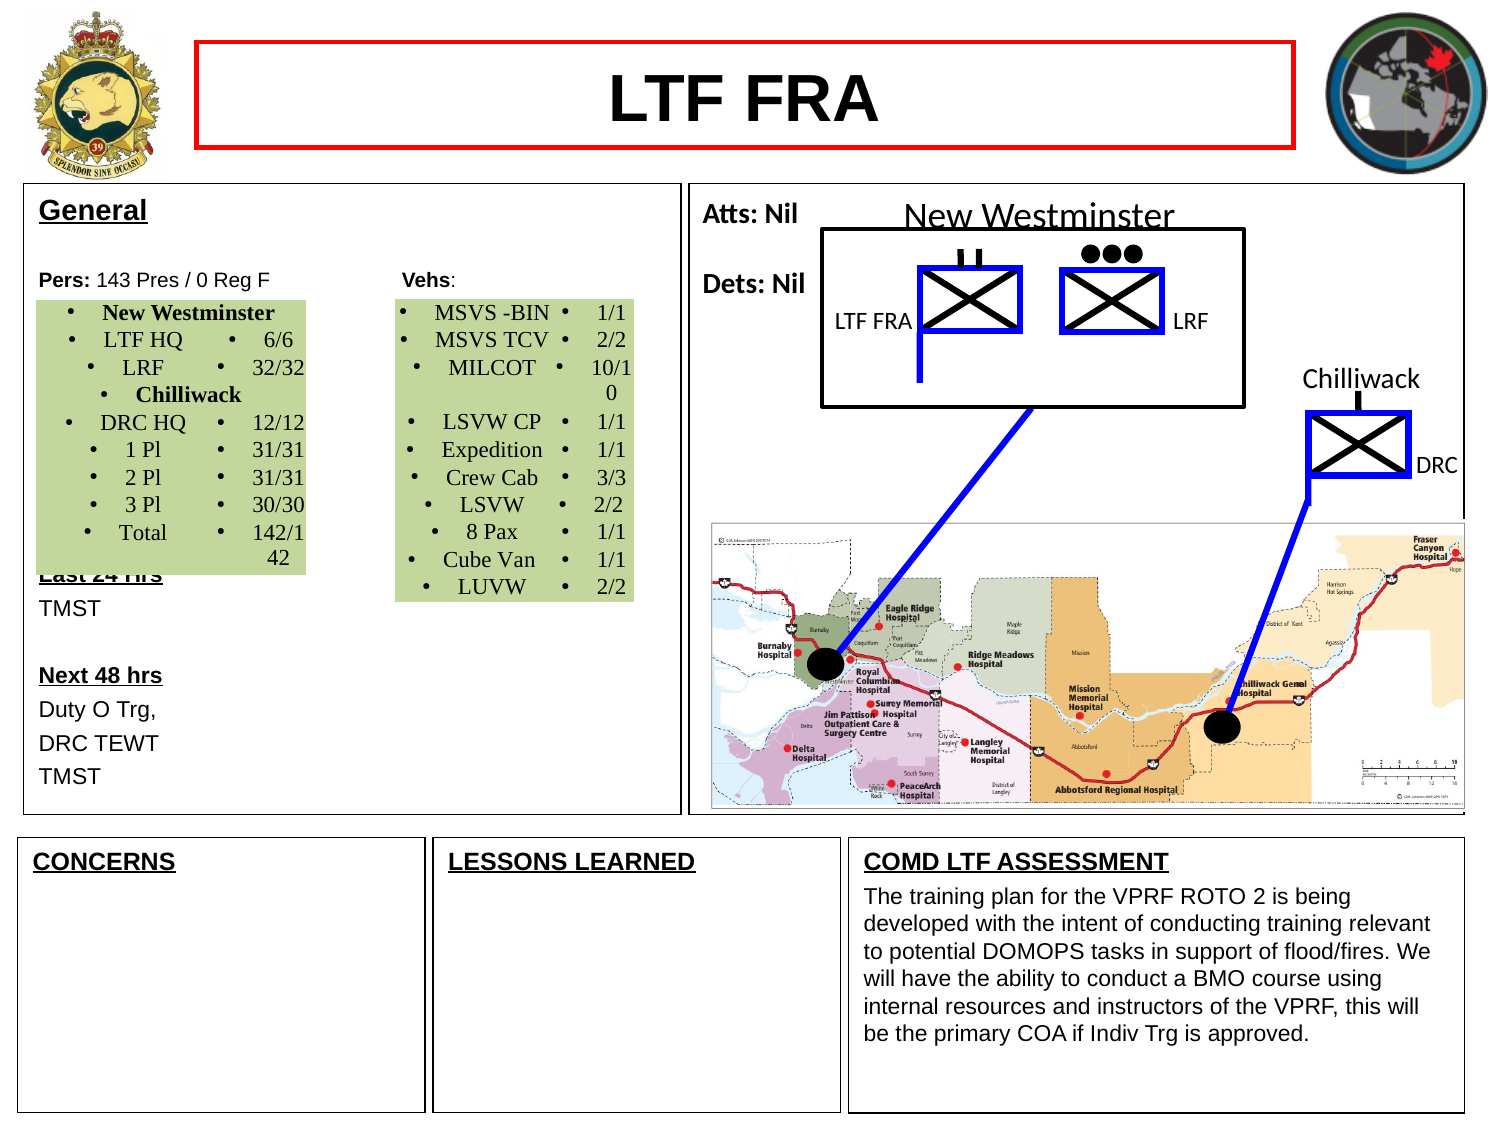

# LTF FRA
New Westminster
General
Pers: 143 Pres / 0 Reg F 	 Vehs:
Last 24 Hrs
TMST
Next 48 hrs
Duty O Trg,
DRC TEWT
TMST
Atts: Nil
Dets: Nil
LRF
LTF FRA
| MSVS -BIN | 1/1 |
| --- | --- |
| MSVS TCV | 2/2 |
| MILCOT | 10/10 |
| LSVW CP | 1/1 |
| Expedition | 1/1 |
| Crew Cab | 3/3 |
| LSVW | 2/2 |
| 8 Pax | 1/1 |
| Cube Van | 1/1 |
| LUVW | 2/2 |
| New Westminster | |
| --- | --- |
| LTF HQ | 6/6 |
| LRF | 32/32 |
| Chilliwack | |
| DRC HQ | 12/12 |
| 1 Pl | 31/31 |
| 2 Pl | 31/31 |
| 3 Pl | 30/30 |
| Total | 142/142 |
Chilliwack
DRC
CONCERNS
LESSONS LEARNED
COMD LTF ASSESSMENT
The training plan for the VPRF ROTO 2 is being developed with the intent of conducting training relevant to potential DOMOPS tasks in support of flood/fires. We will have the ability to conduct a BMO course using internal resources and instructors of the VPRF, this will be the primary COA if Indiv Trg is approved.